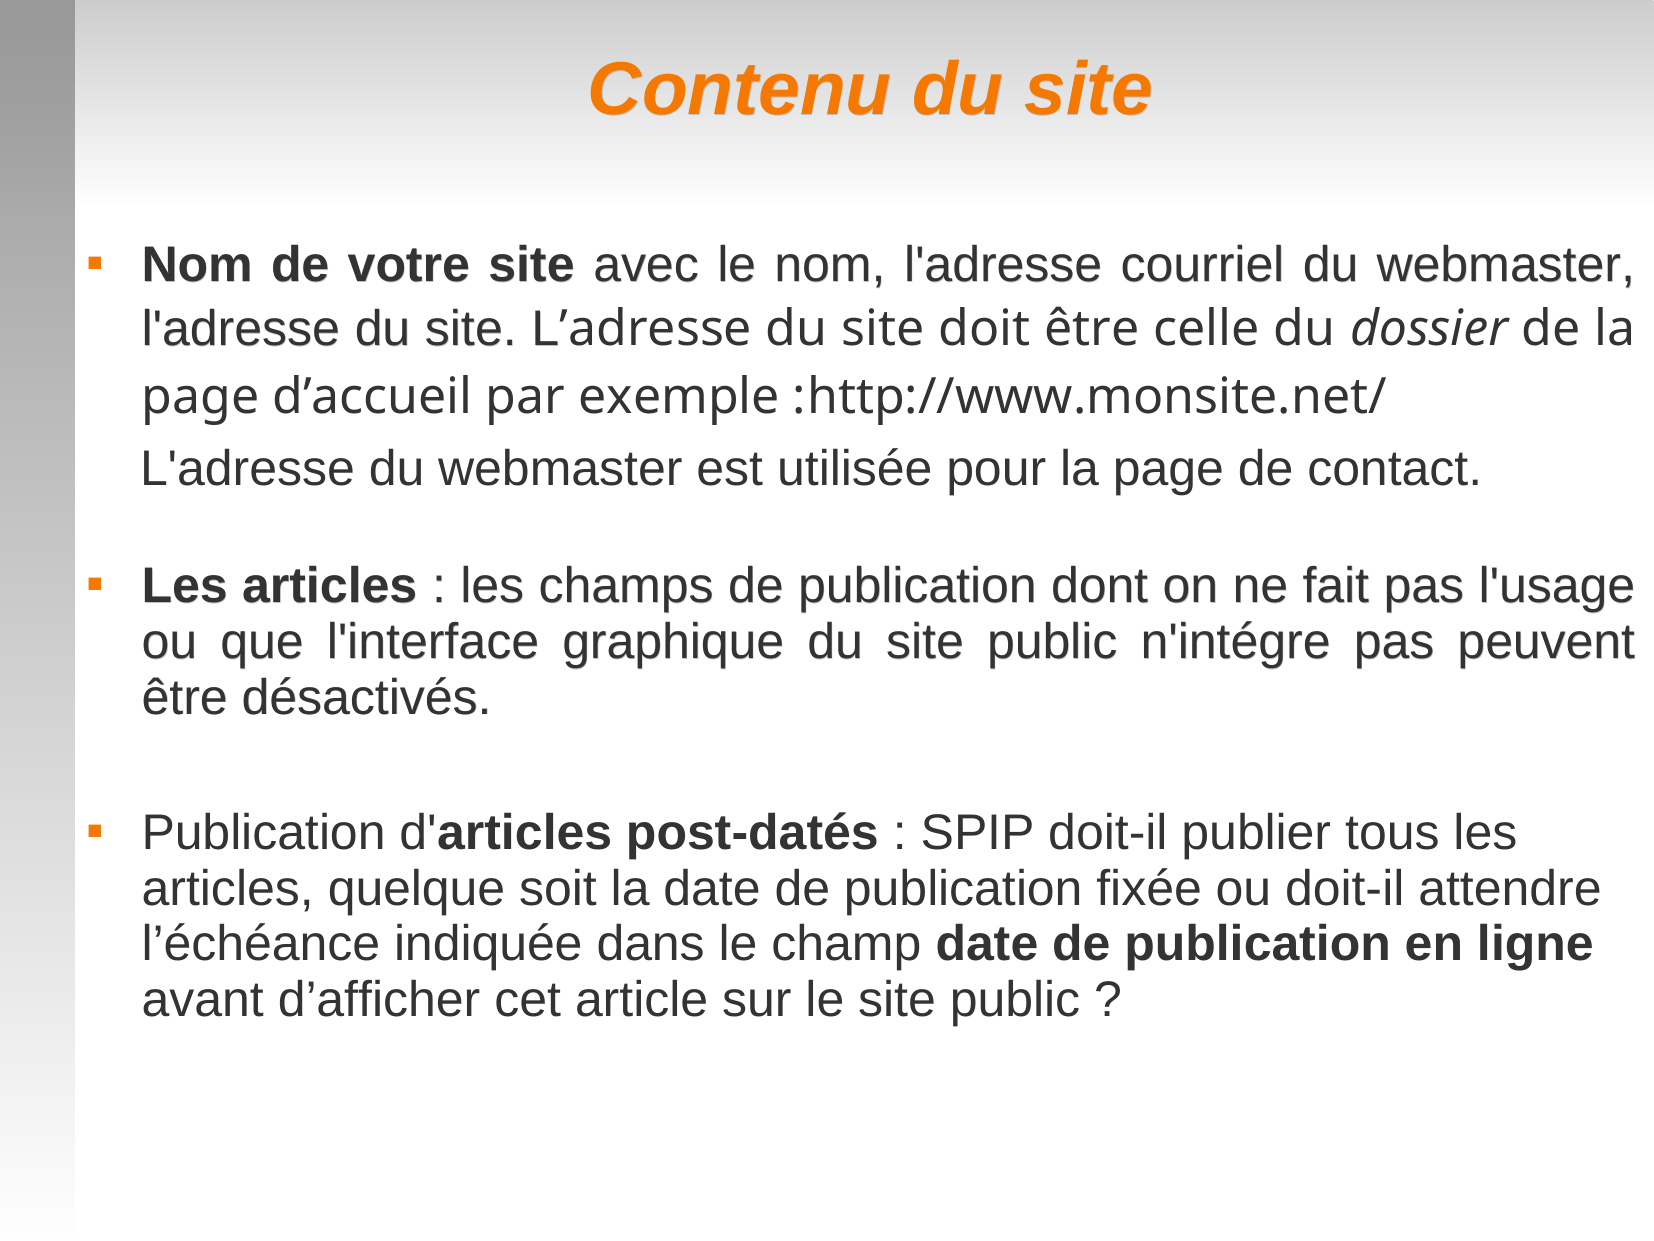

# Contenu du site
Nom de votre site avec le nom, l'adresse courriel du webmaster, l'adresse du site. L’adresse du site doit être celle du dossier de la page d’accueil par exemple :http://www.monsite.net/
L'adresse du webmaster est utilisée pour la page de contact.
Les articles : les champs de publication dont on ne fait pas l'usage ou que l'interface graphique du site public n'intégre pas peuvent être désactivés.
Publication d'articles post-datés : SPIP doit-il publier tous les articles, quelque soit la date de publication fixée ou doit-il attendre l’échéance indiquée dans le champ date de publication en ligne avant d’afficher cet article sur le site public ?